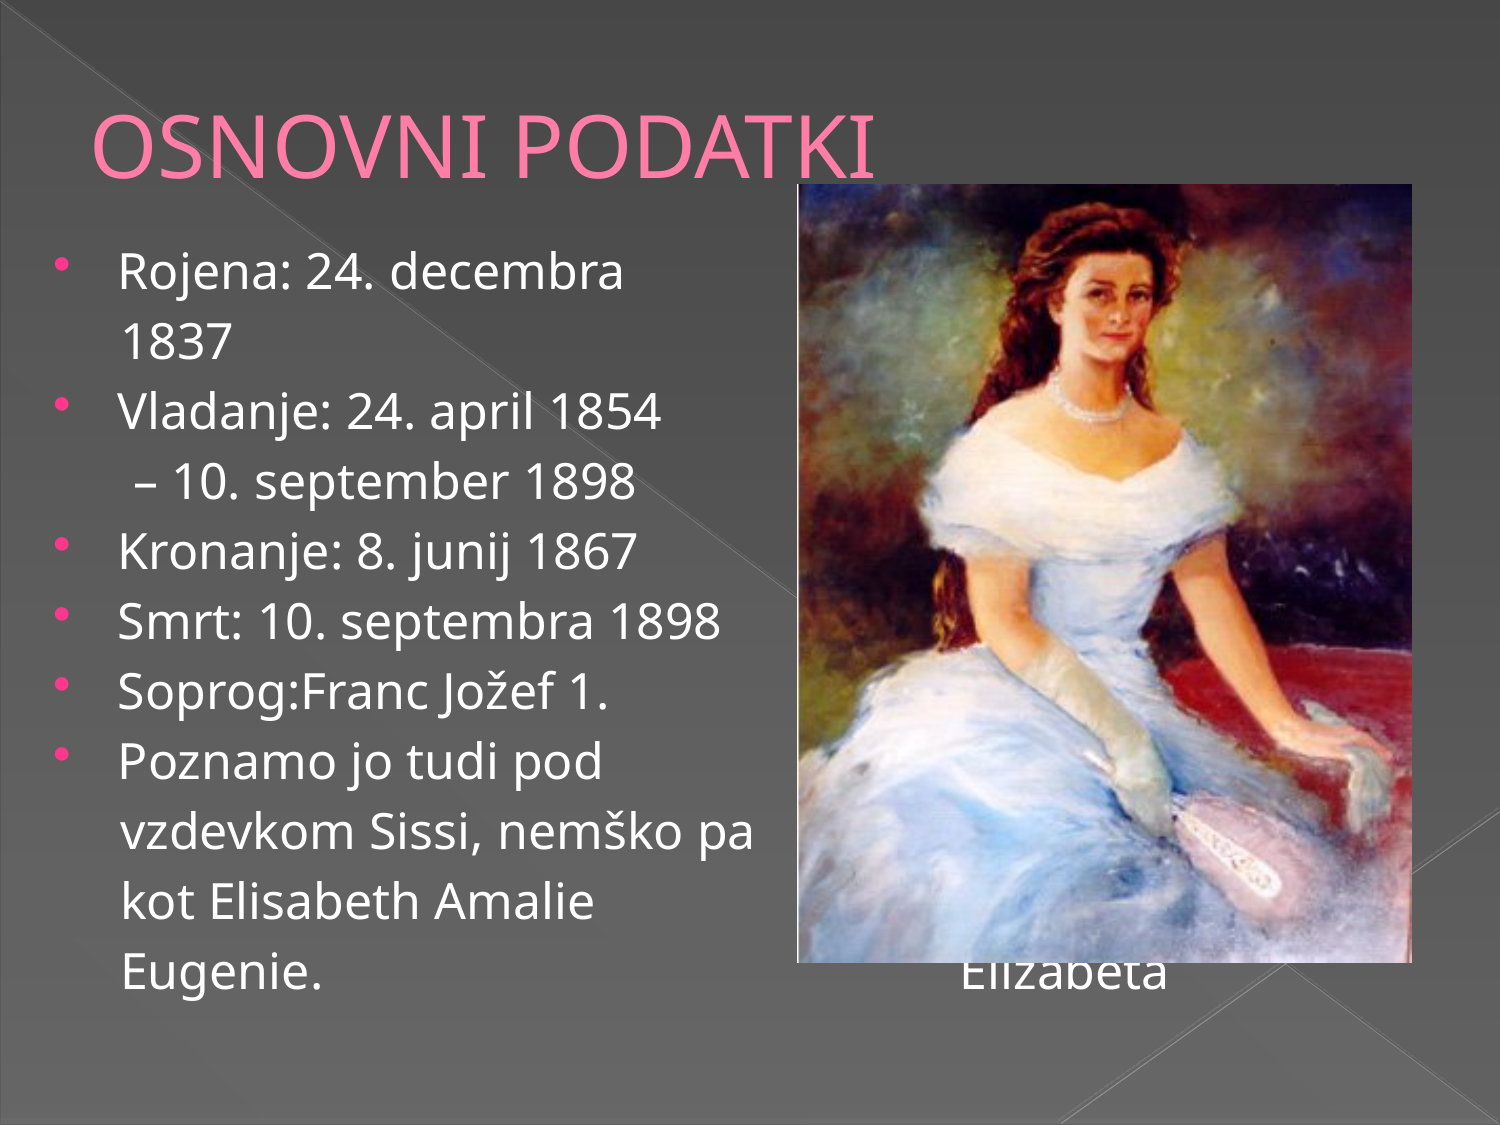

# OSNOVNI PODATKI
Rojena: 24. decembra
 1837
Vladanje: 24. april 1854
 – 10. september 1898
Kronanje: 8. junij 1867
Smrt: 10. septembra 1898
Soprog:Franc Jožef 1.
Poznamo jo tudi pod
 vzdevkom Sissi, nemško pa
 kot Elisabeth Amalie
 Eugenie. Elizabeta